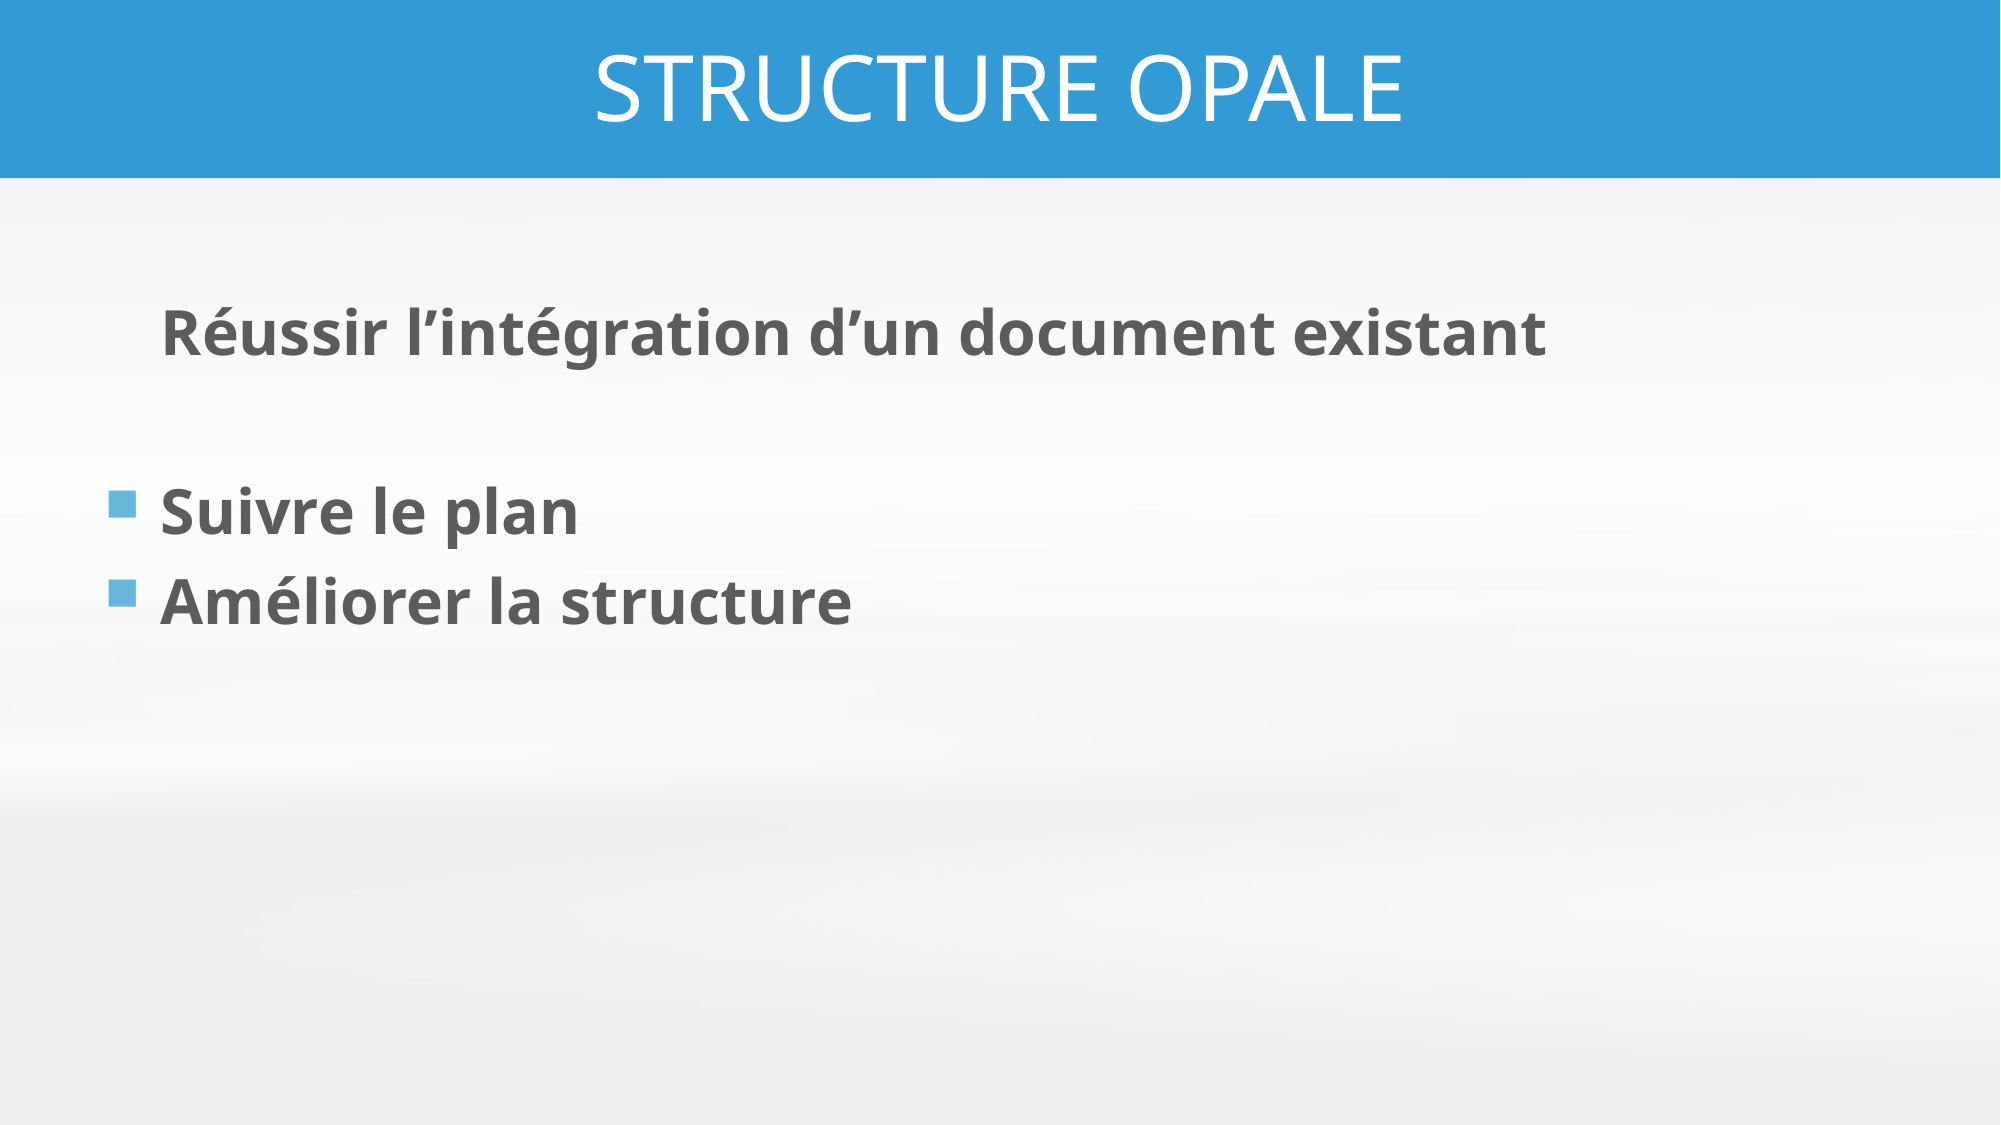

Structure Opale
Réussir l’intégration d’un document existant
Suivre le plan
Améliorer la structure